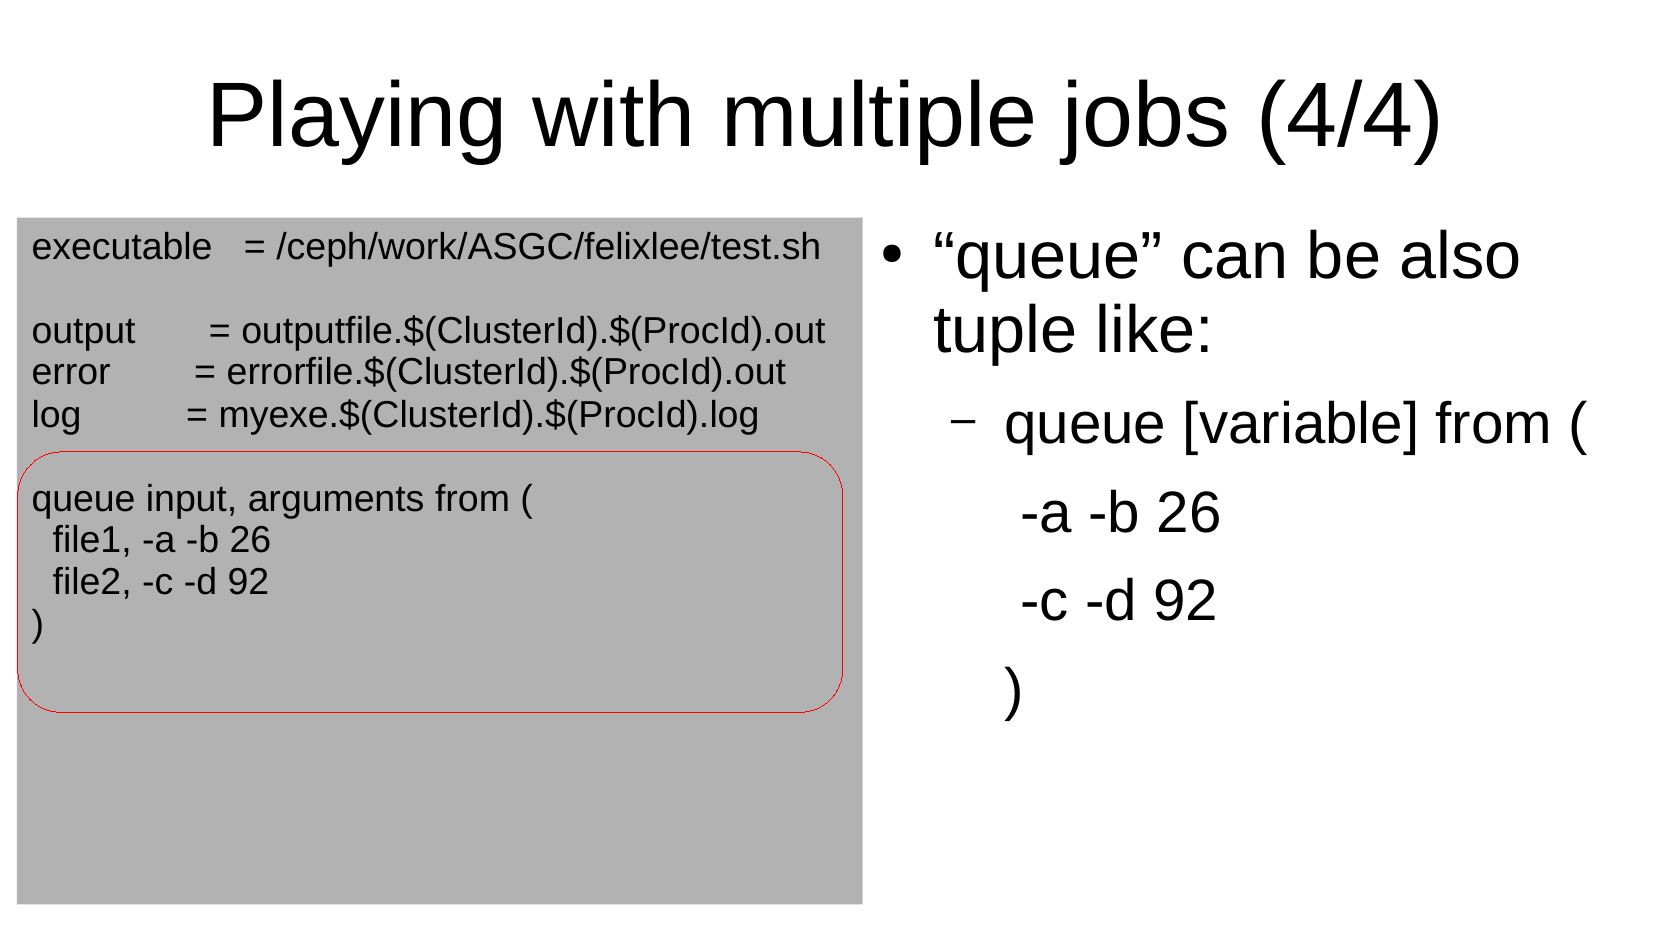

# Playing with multiple jobs (4/4)
executable = /ceph/work/ASGC/felixlee/test.sh
output = outputfile.$(ClusterId).$(ProcId).out
error = errorfile.$(ClusterId).$(ProcId).out
log = myexe.$(ClusterId).$(ProcId).log
queue input, arguments from (
 file1, -a -b 26
 file2, -c -d 92
)
“queue” can be also tuple like:
queue [variable] from (
 -a -b 26
 -c -d 92
)